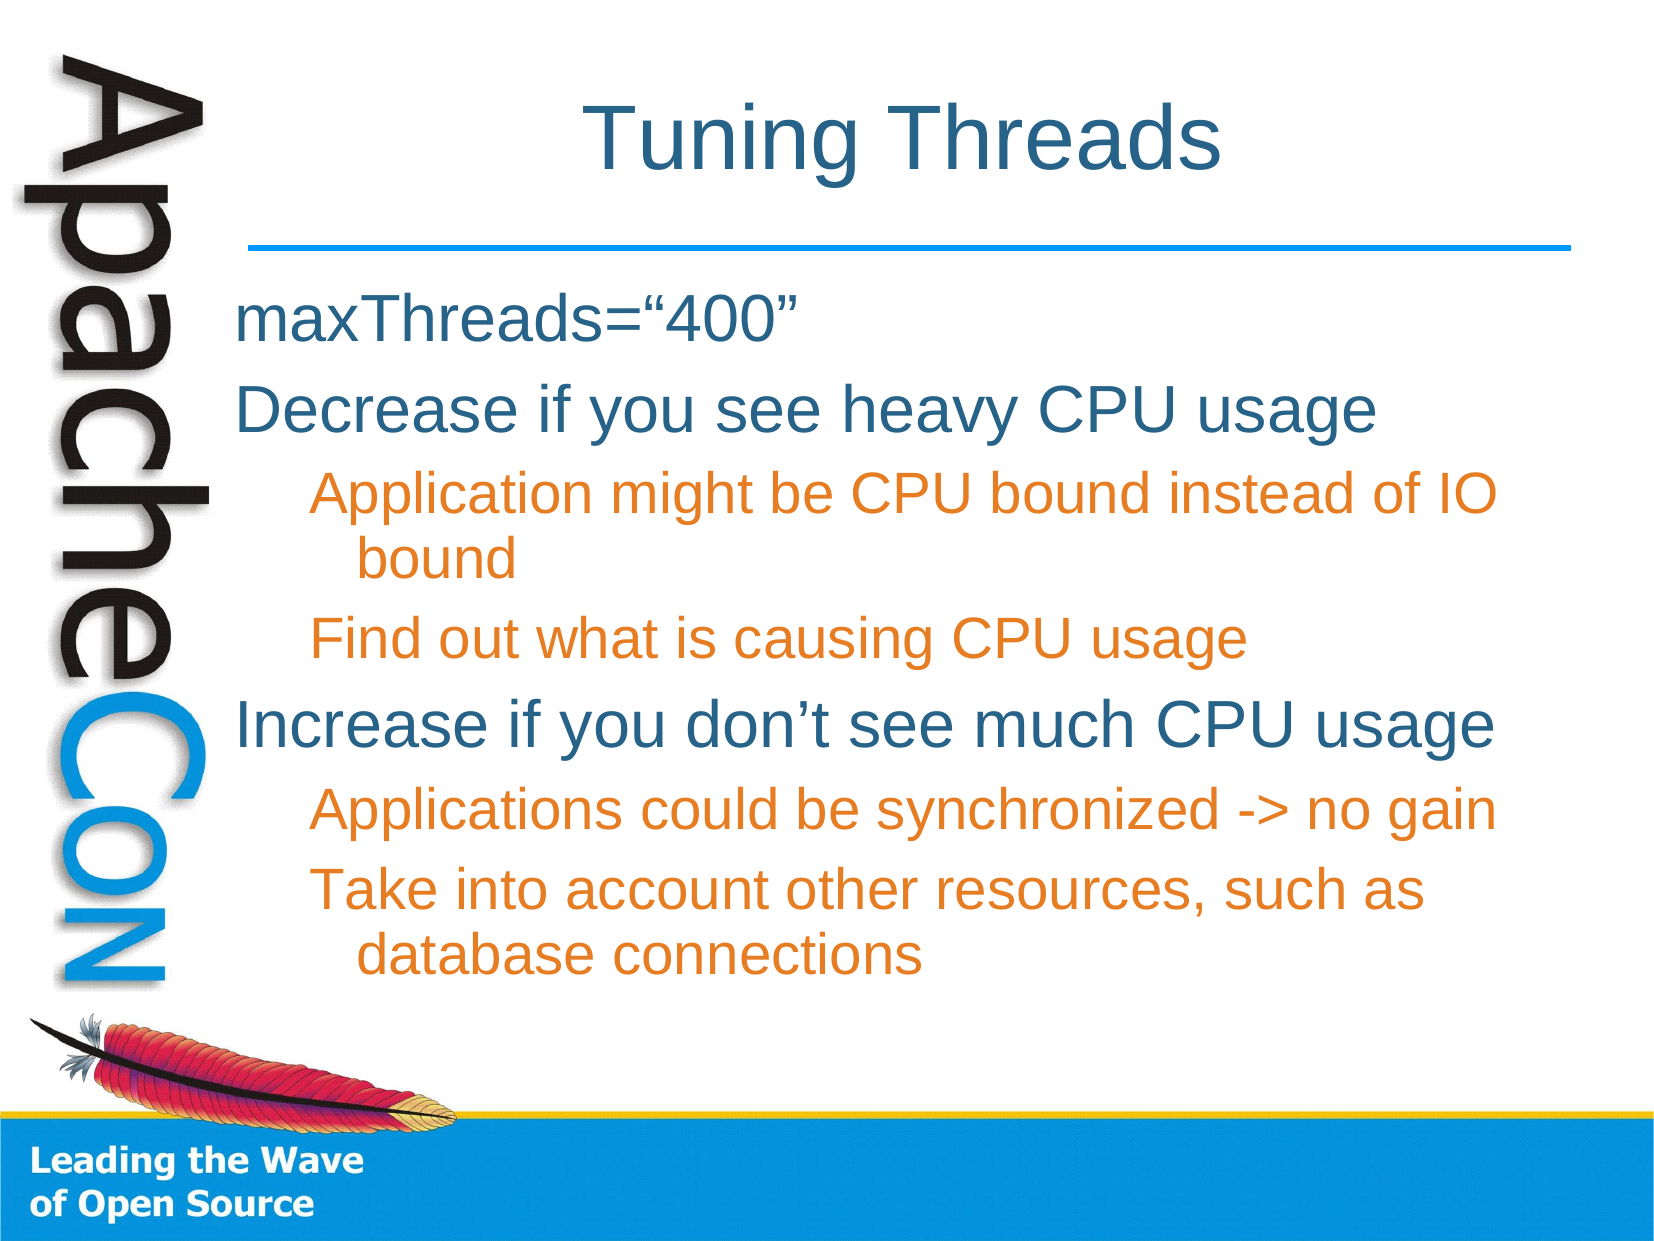

# Tuning Threads
maxThreads=“400”
Decrease if you see heavy CPU usage
Application might be CPU bound instead of IO bound
Find out what is causing CPU usage
Increase if you don’t see much CPU usage
Applications could be synchronized -> no gain
Take into account other resources, such as database connections